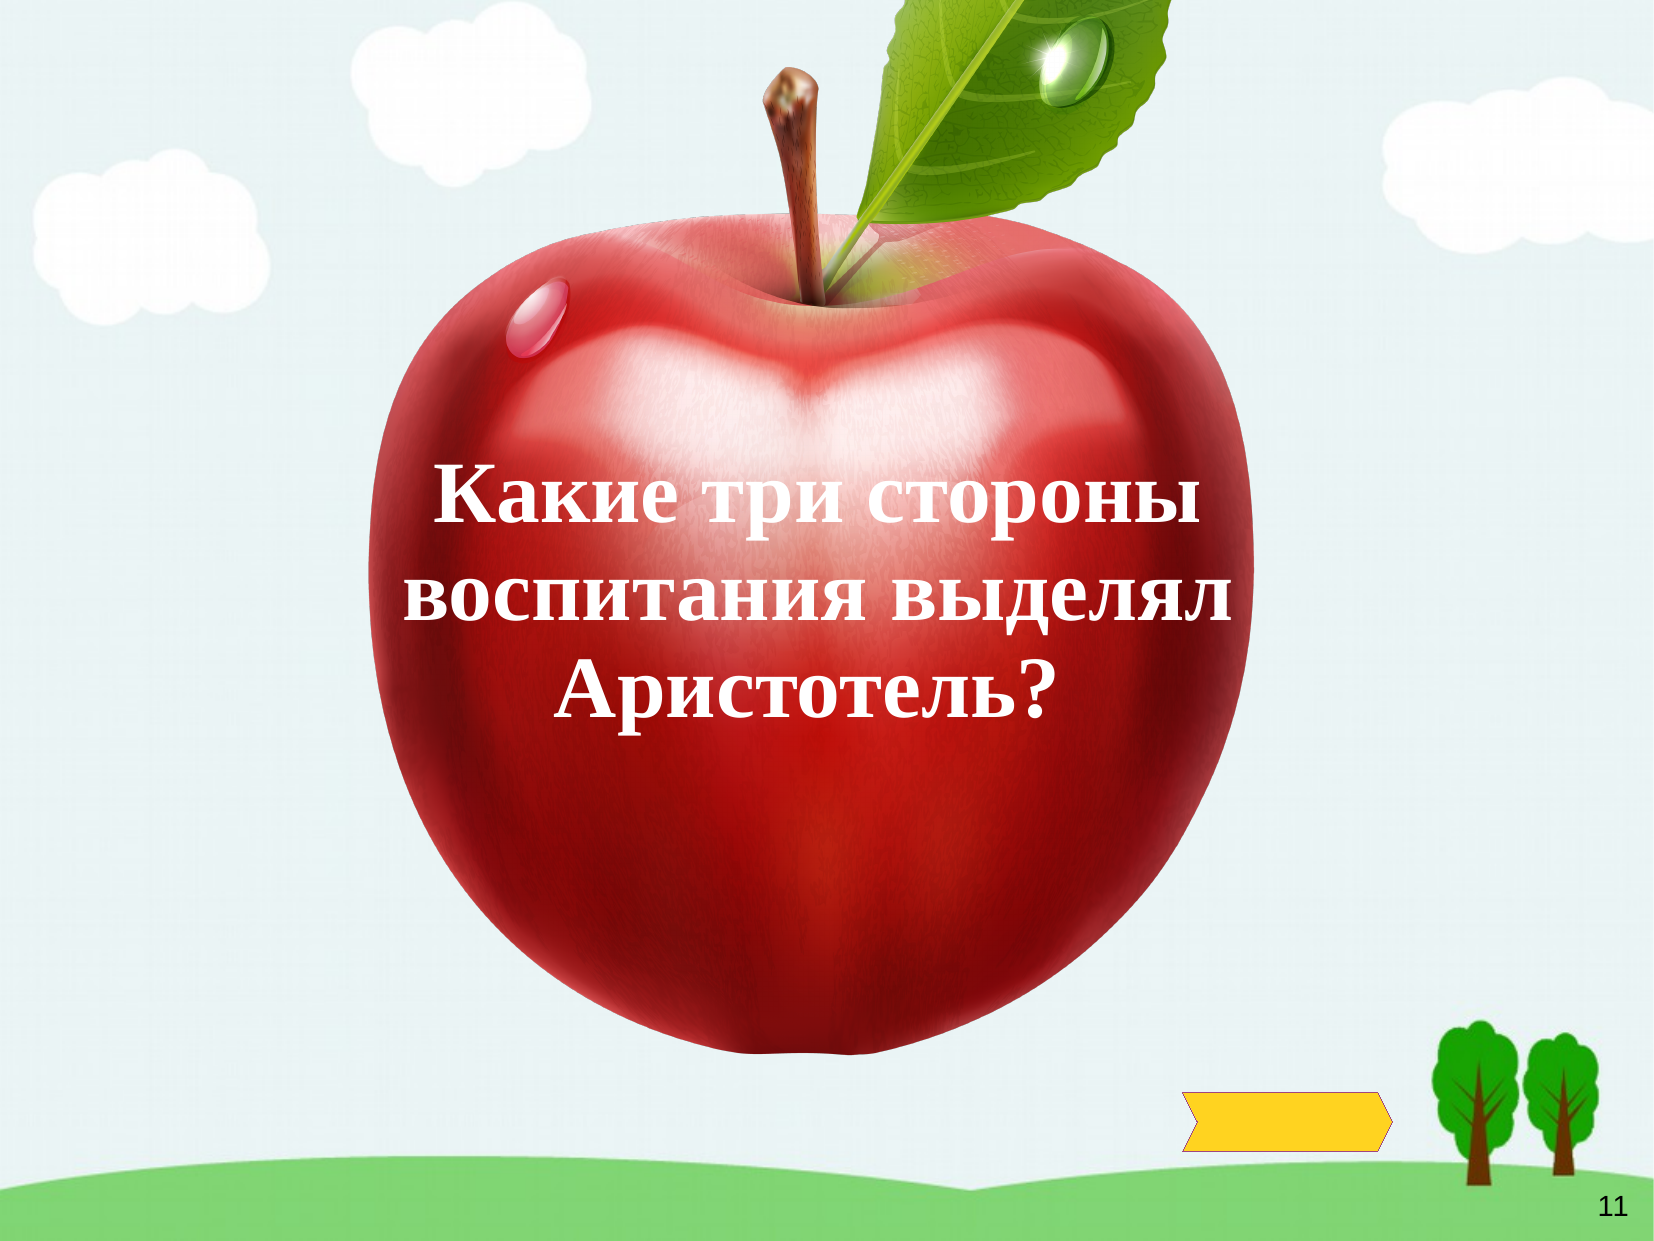

Какие три стороны
воспитания выделял
Аристотель?
11